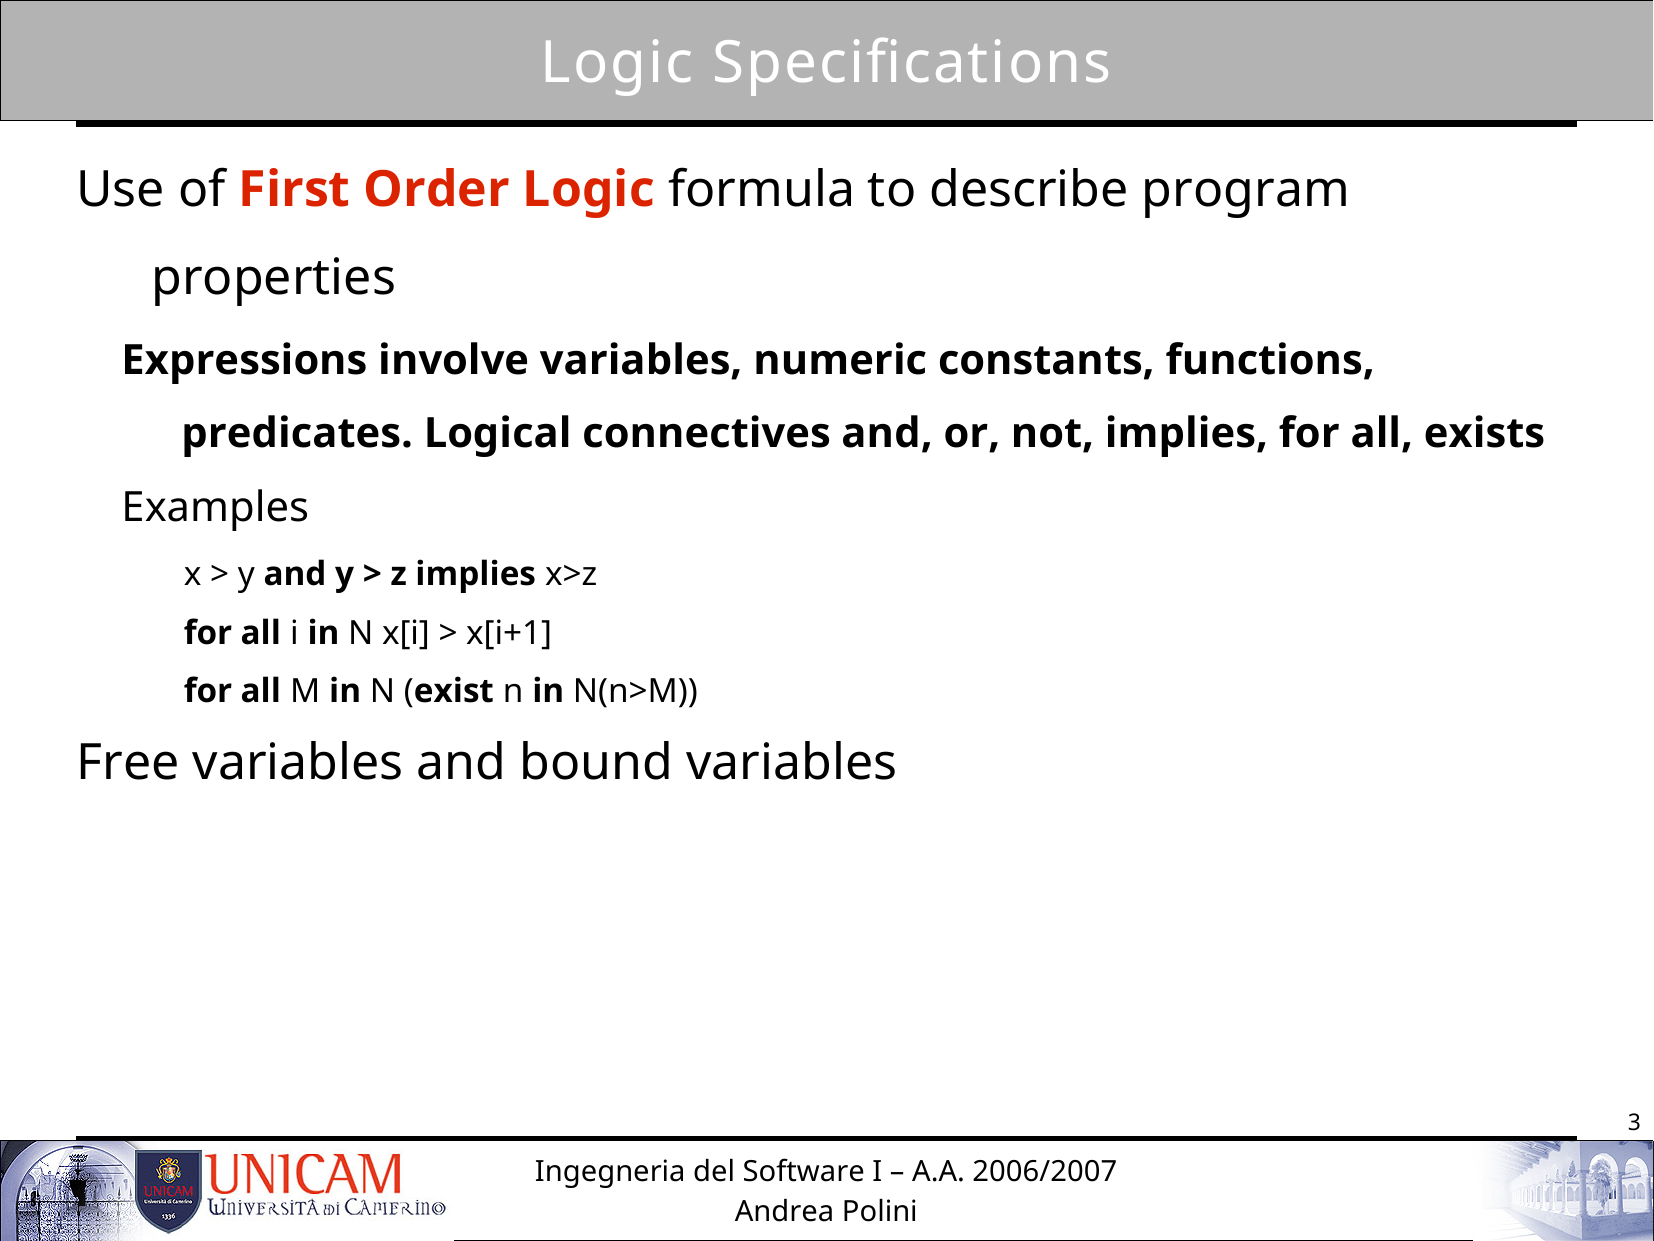

# Logic Specifications
Use of First Order Logic formula to describe program properties
Expressions involve variables, numeric constants, functions, predicates. Logical connectives and, or, not, implies, for all, exists
Examples
 x > y and y > z implies x>z
 for all i in N x[i] > x[i+1]
 for all M in N (exist n in N(n>M))
Free variables and bound variables
3